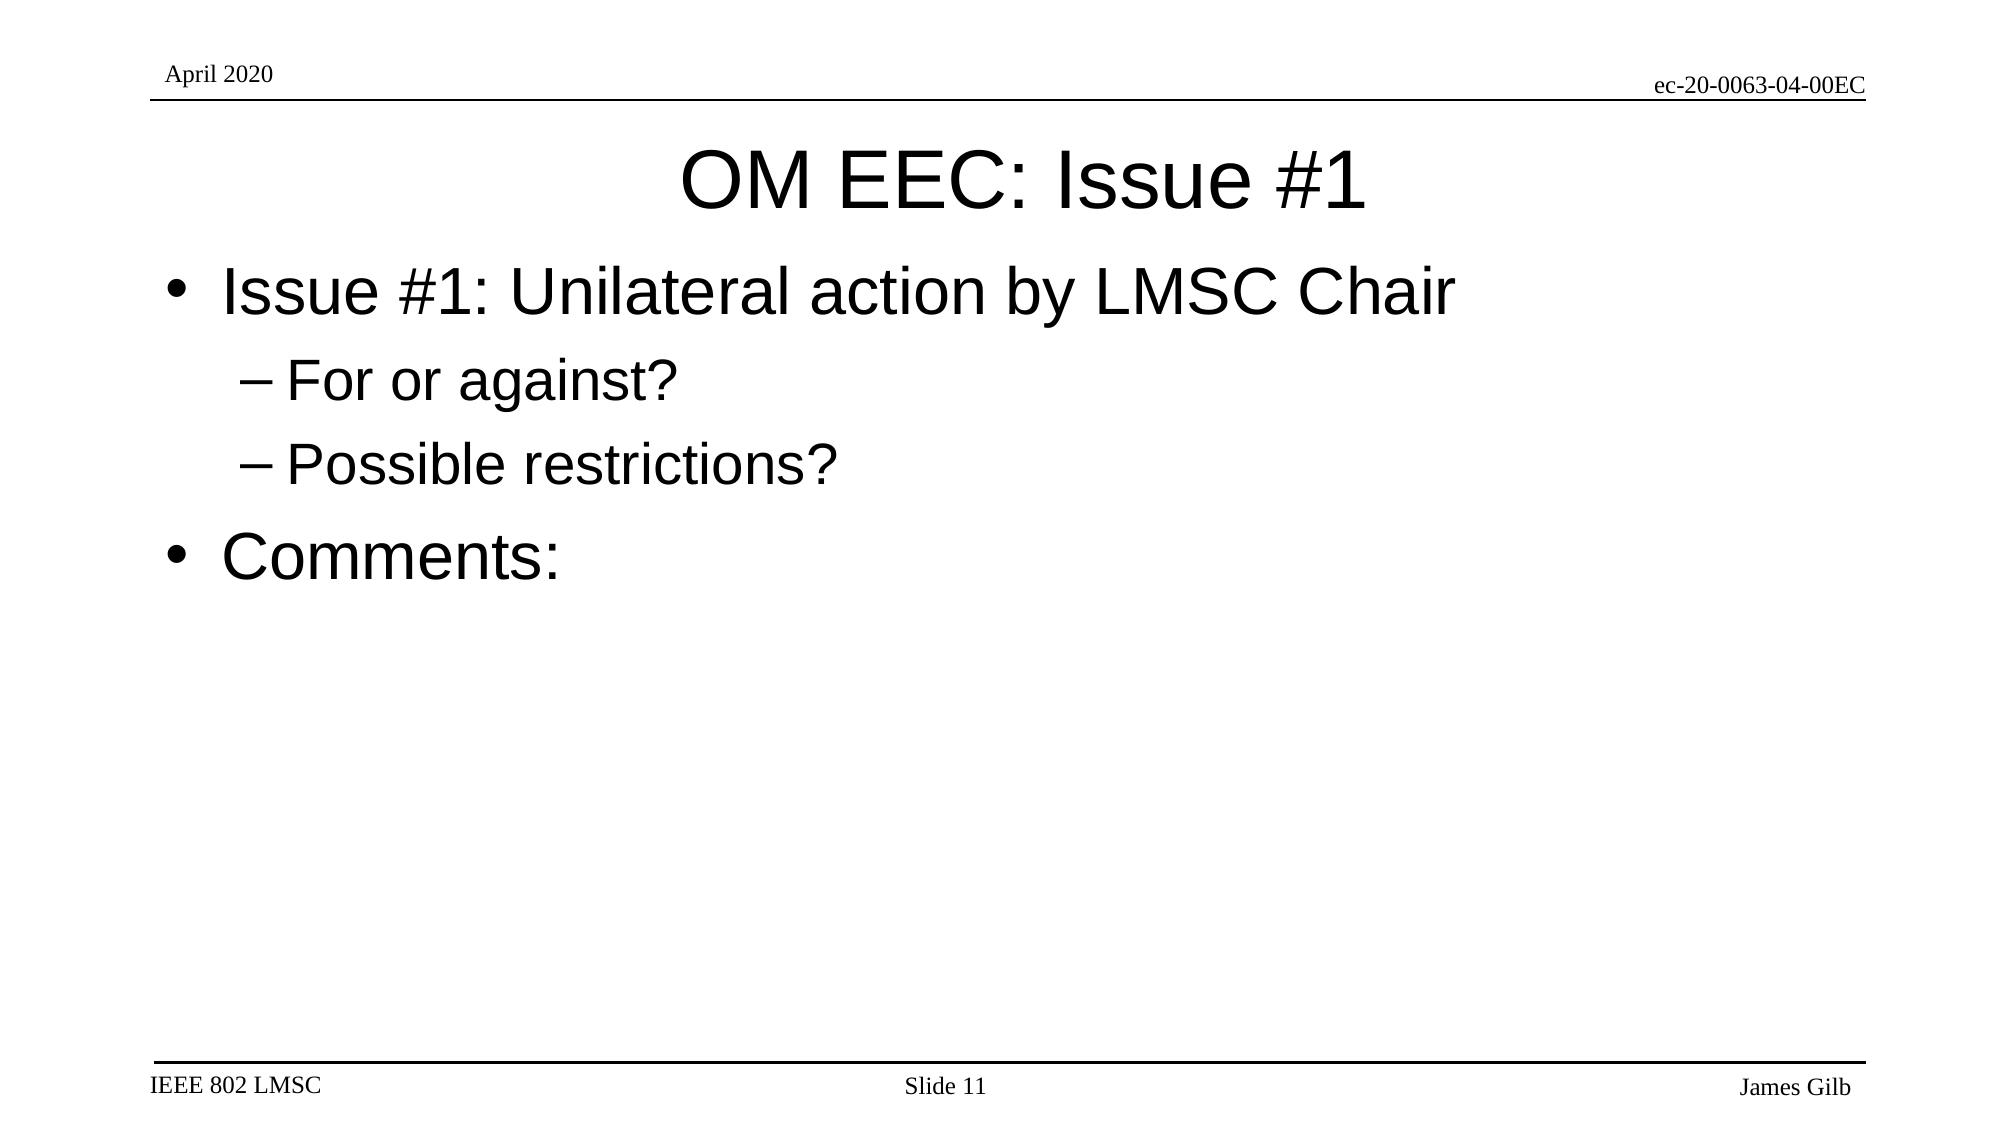

# OM EEC: Issue #1
Issue #1: Unilateral action by LMSC Chair
For or against?
Possible restrictions?
Comments:
11